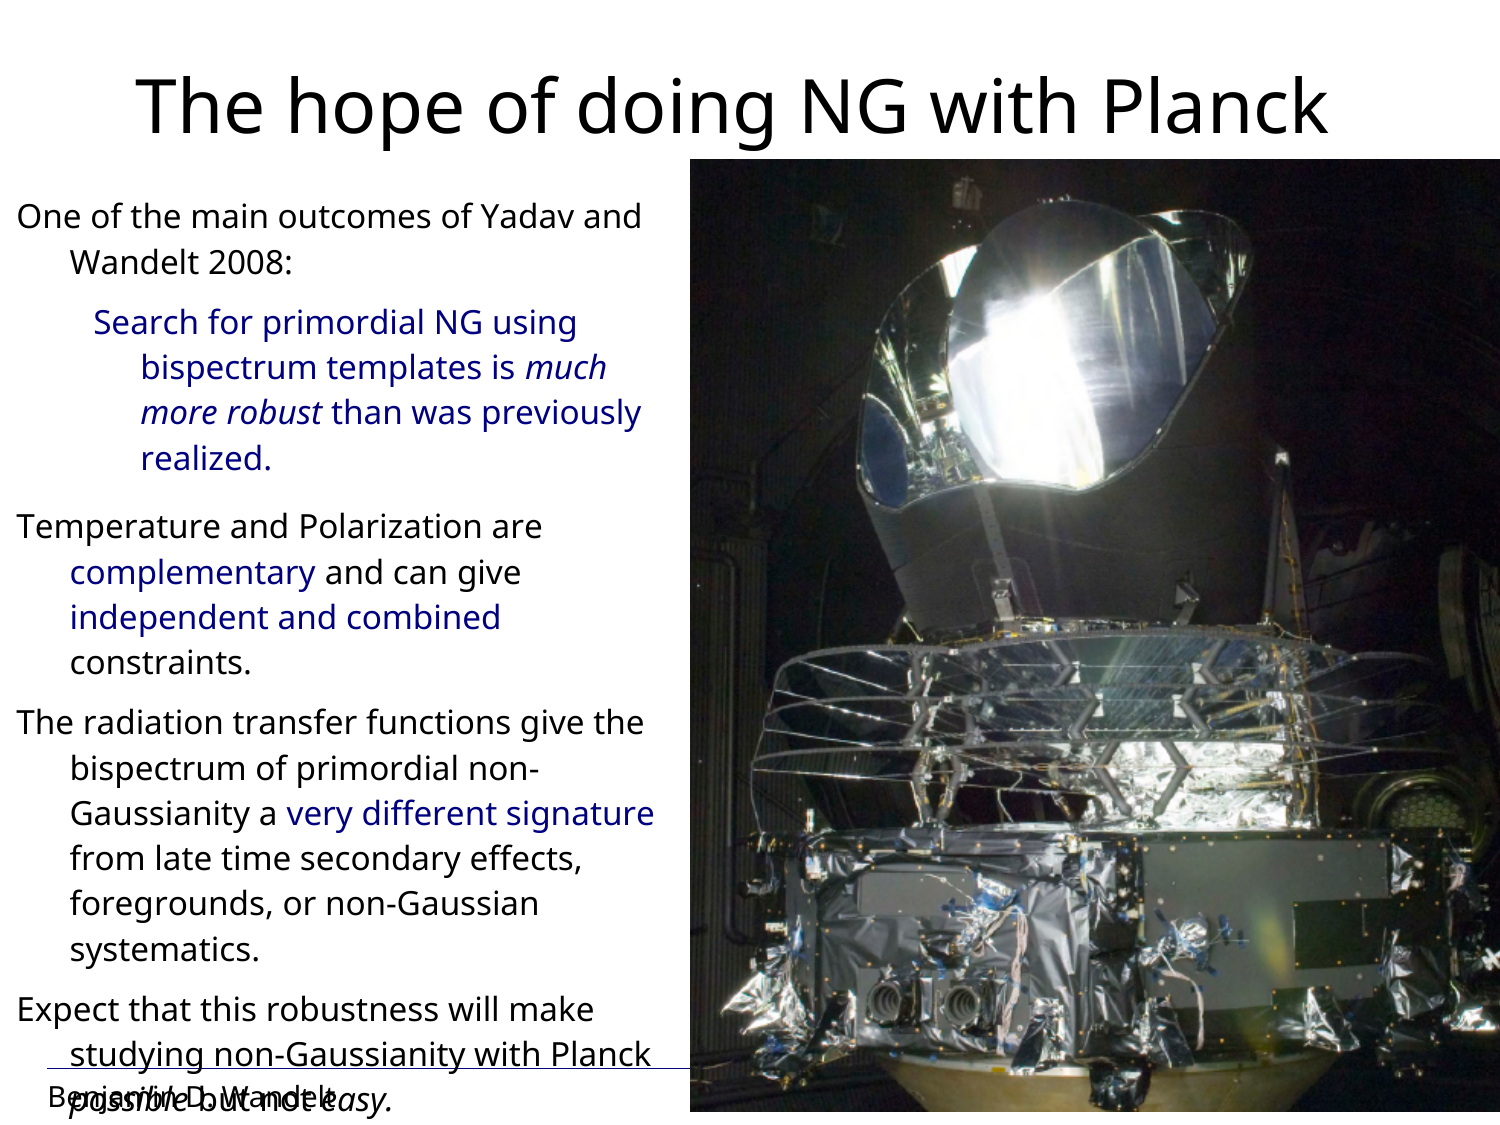

# The hope of doing NG with Planck
One of the main outcomes of Yadav and Wandelt 2008:
Search for primordial NG using bispectrum templates is much more robust than was previously realized.
Temperature and Polarization are complementary and can give independent and combined constraints.
The radiation transfer functions give the bispectrum of primordial non-Gaussianity a very different signature from late time secondary effects, foregrounds, or non-Gaussian systematics.
Expect that this robustness will make studying non-Gaussianity with Planck possible but not easy.
August 2, 2008